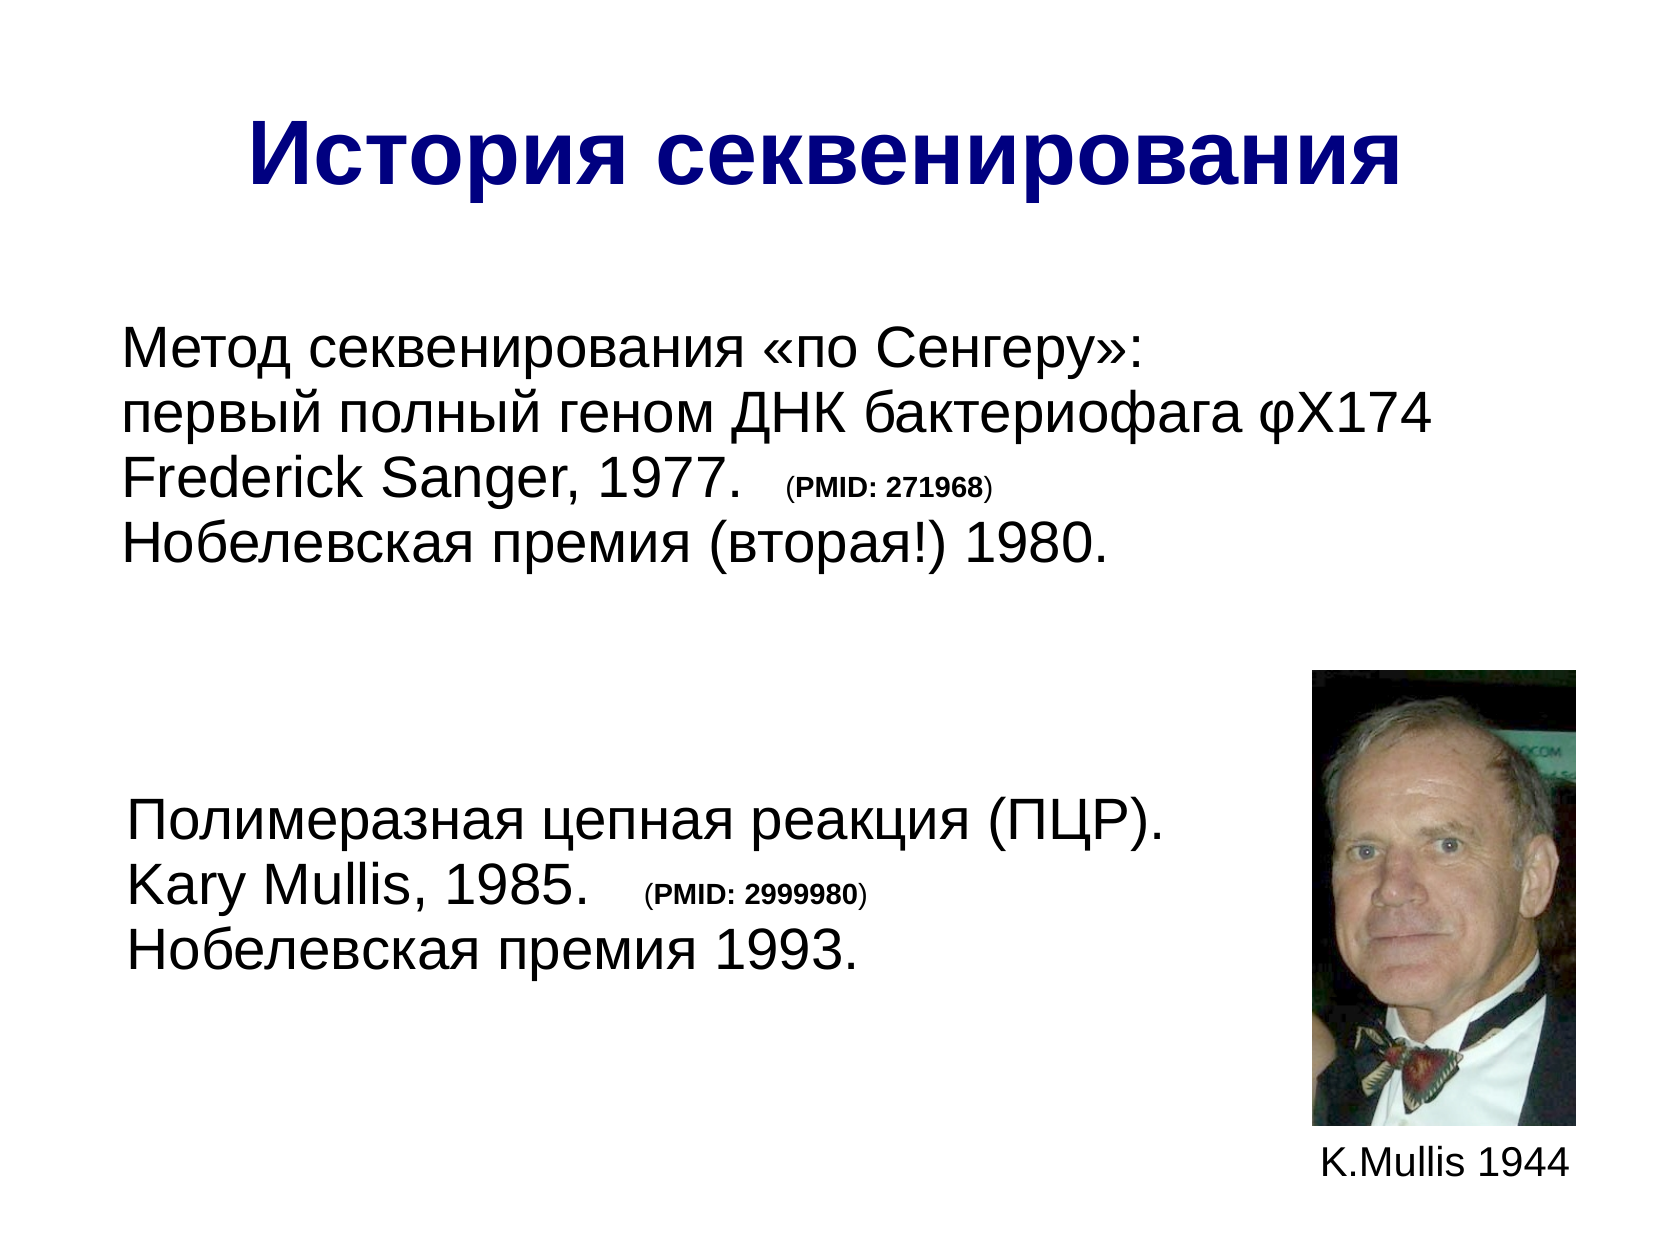

# История секвенирования
Метод секвенирования «по Сенгеру»:
первый полный геном ДНК бактериофага φX174
Frederick Sanger, 1977.	(PMID: 271968)
Нобелевская премия (вторая!) 1980.
Полимеразная цепная реакция (ПЦР).
Kary Mullis, 1985.	(PMID: 2999980)
Нобелевская премия 1993.
K.Mullis 1944